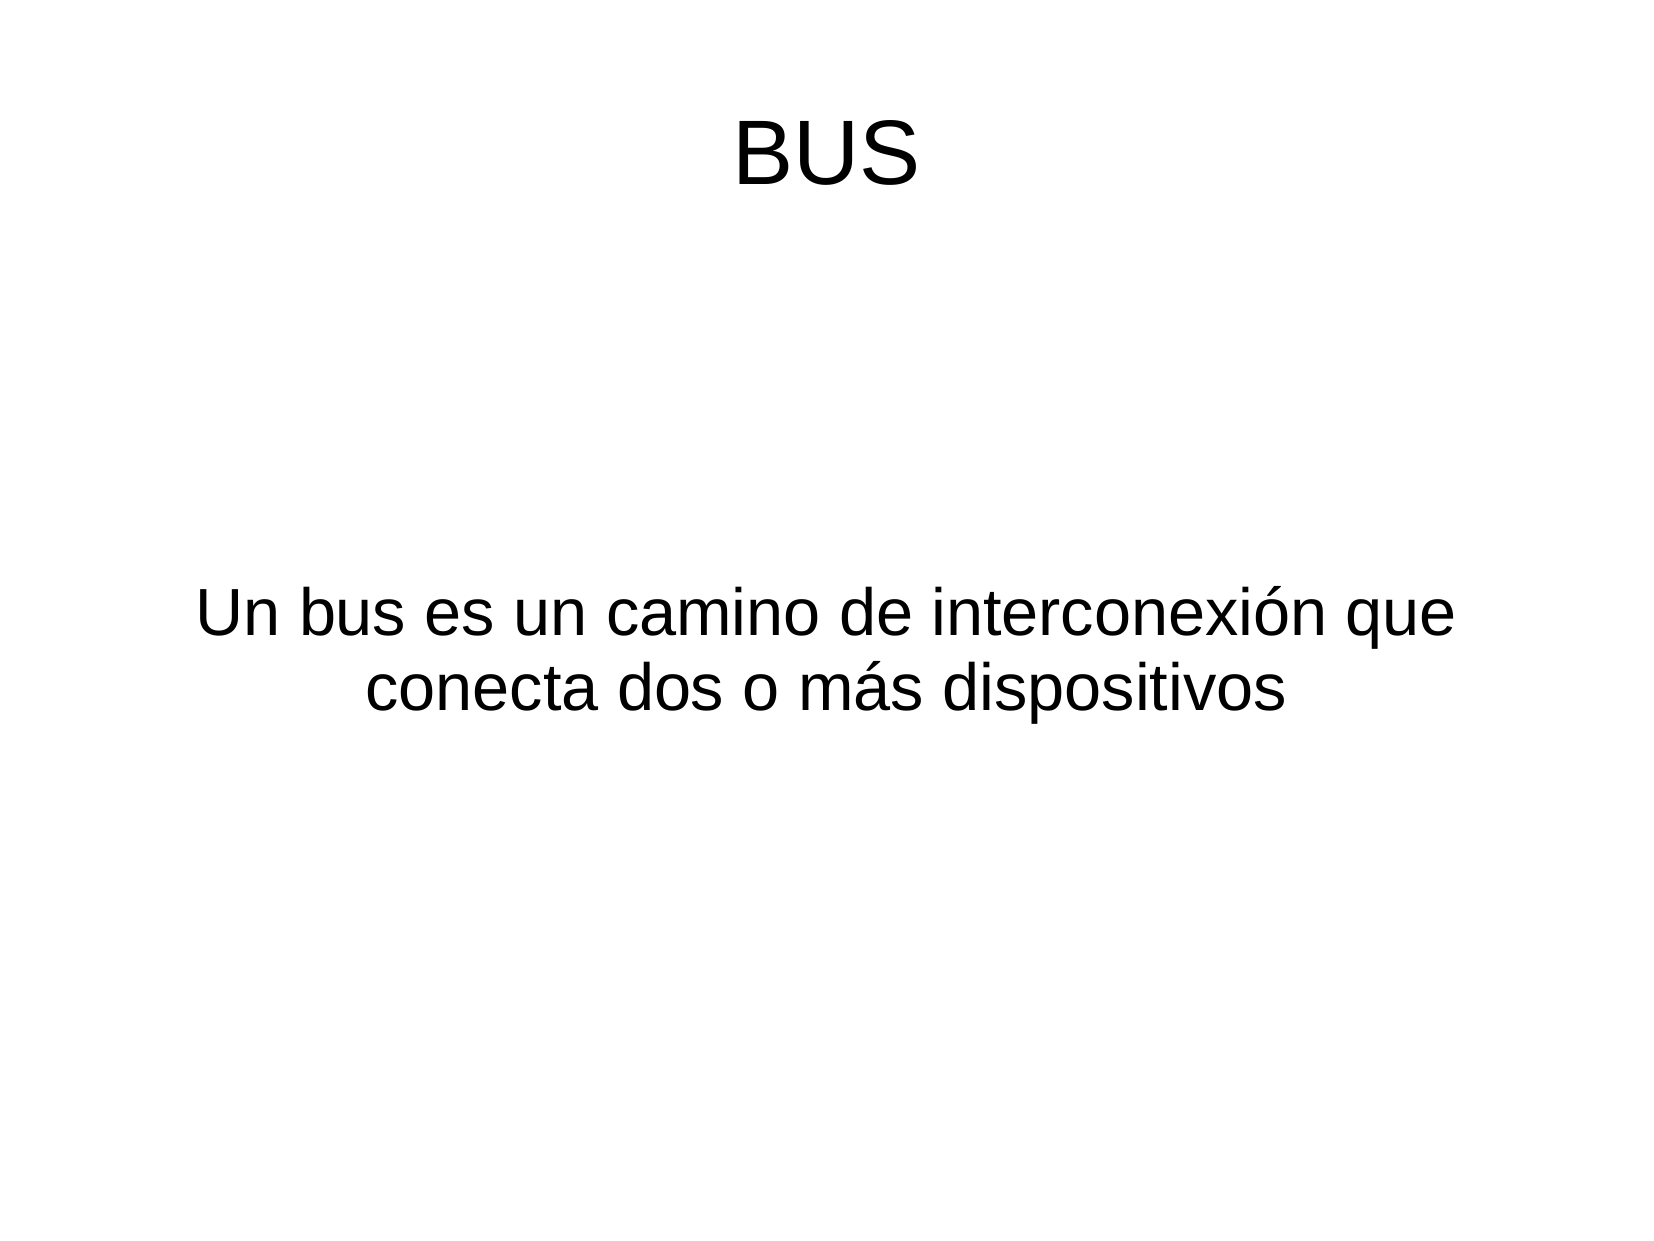

# BUS
Un bus es un camino de interconexión que conecta dos o más dispositivos